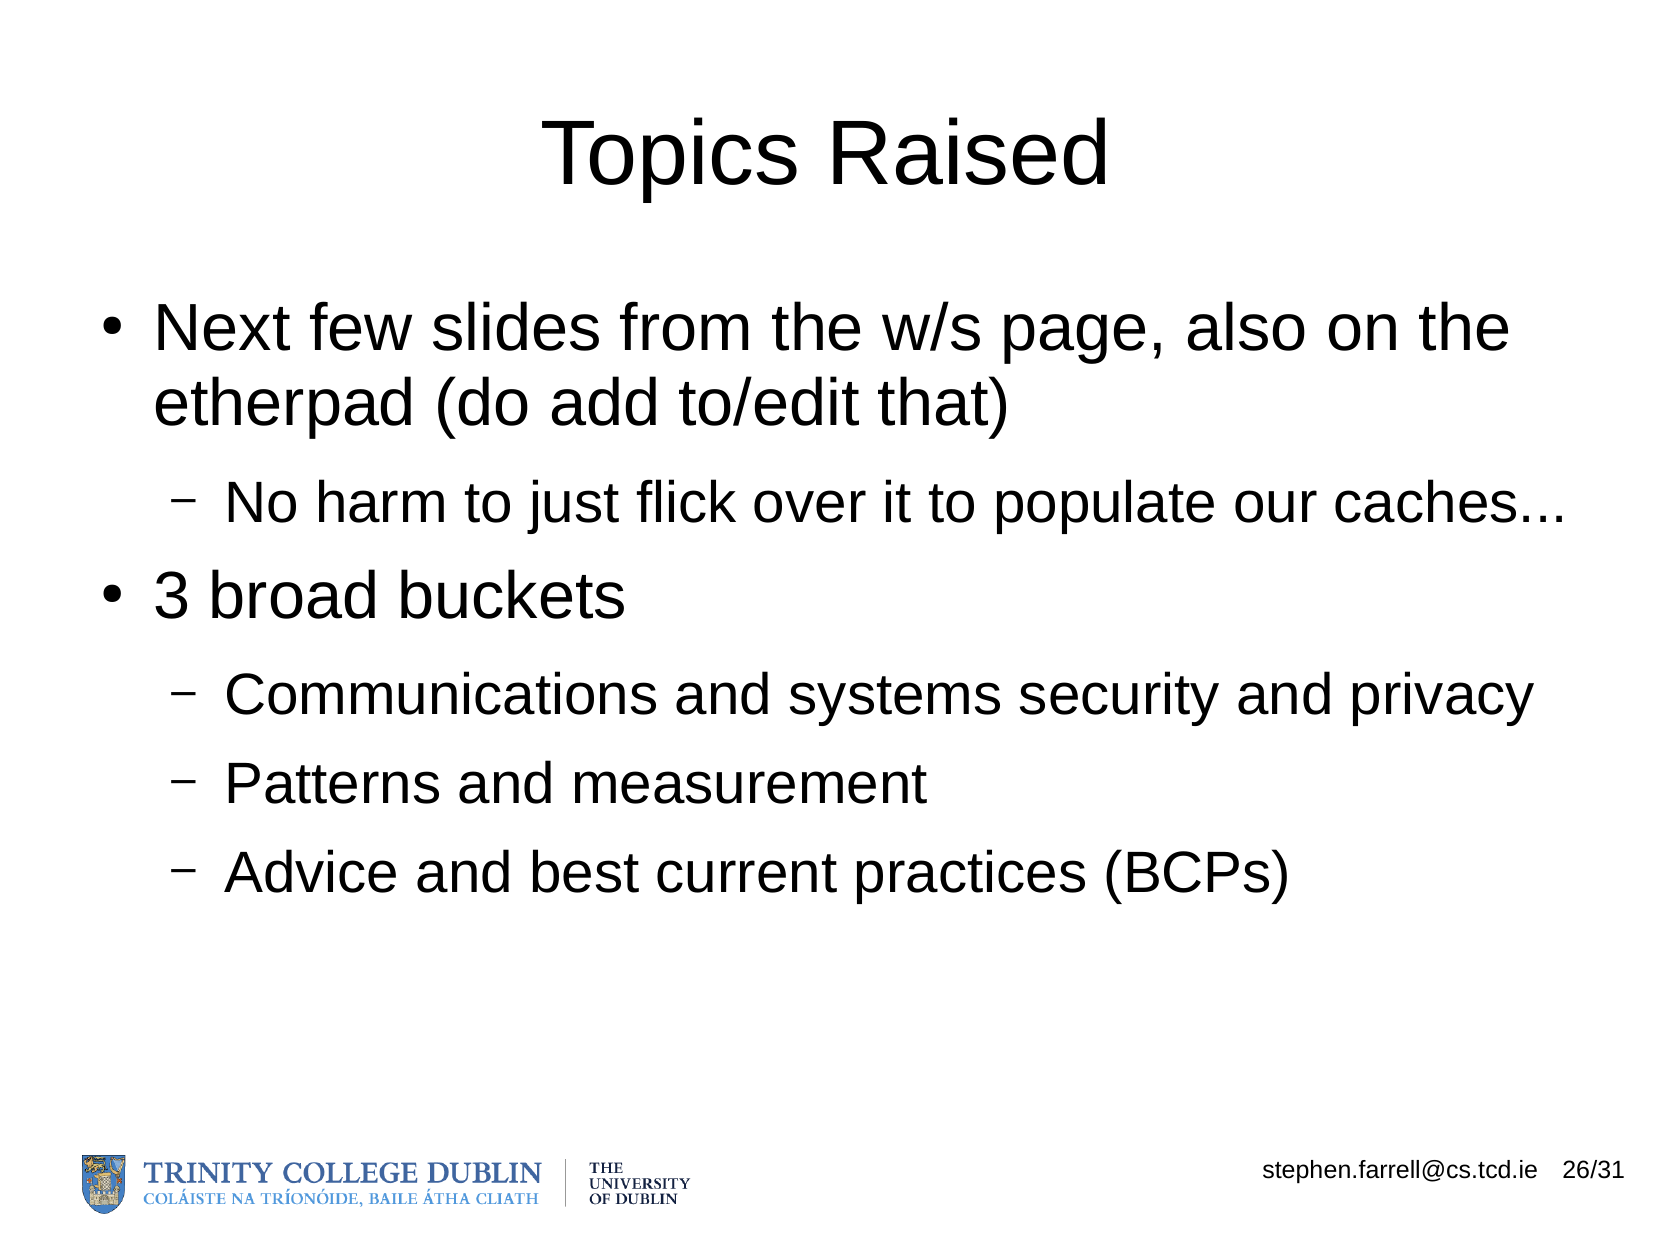

# Topics Raised
Next few slides from the w/s page, also on the etherpad (do add to/edit that)
No harm to just flick over it to populate our caches...
3 broad buckets
Communications and systems security and privacy
Patterns and measurement
Advice and best current practices (BCPs)